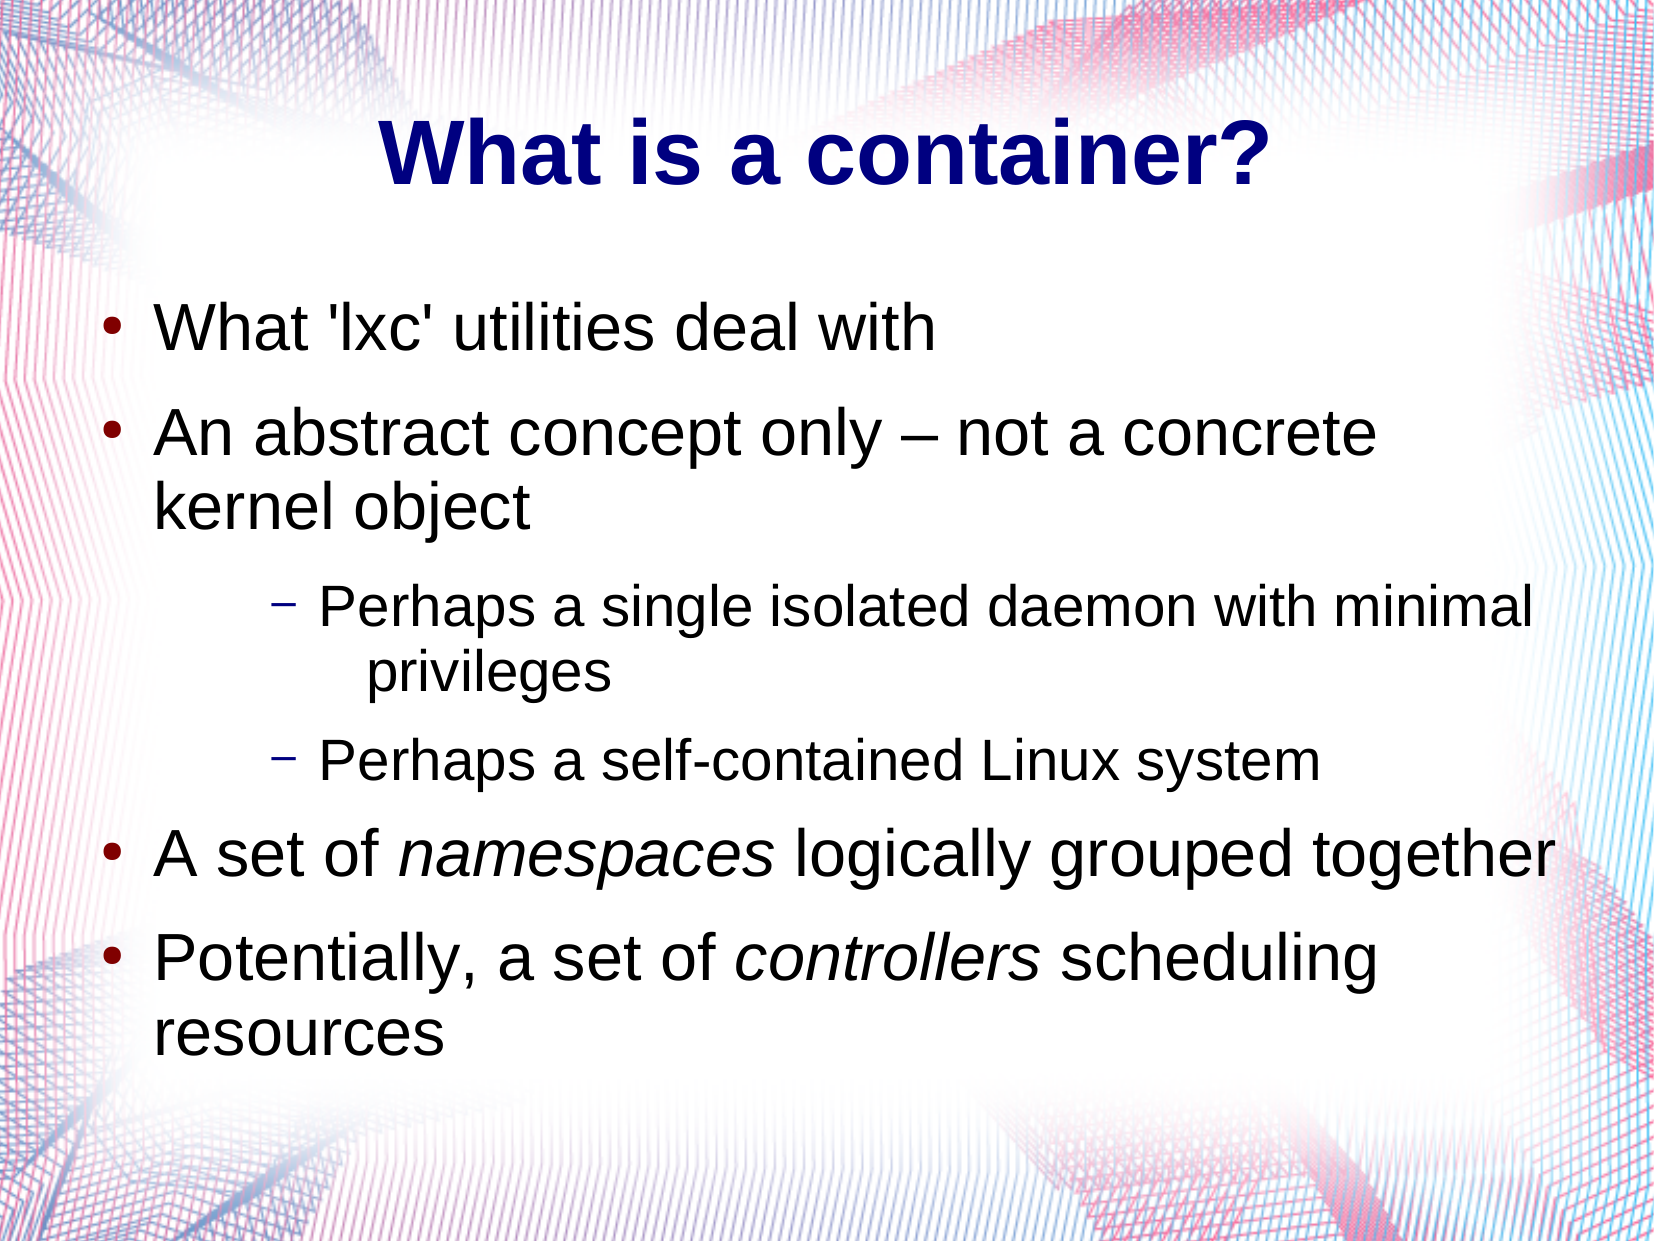

# What is a container?
What 'lxc' utilities deal with
An abstract concept only – not a concrete kernel object
Perhaps a single isolated daemon with minimal privileges
Perhaps a self-contained Linux system
A set of namespaces logically grouped together
Potentially, a set of controllers scheduling resources